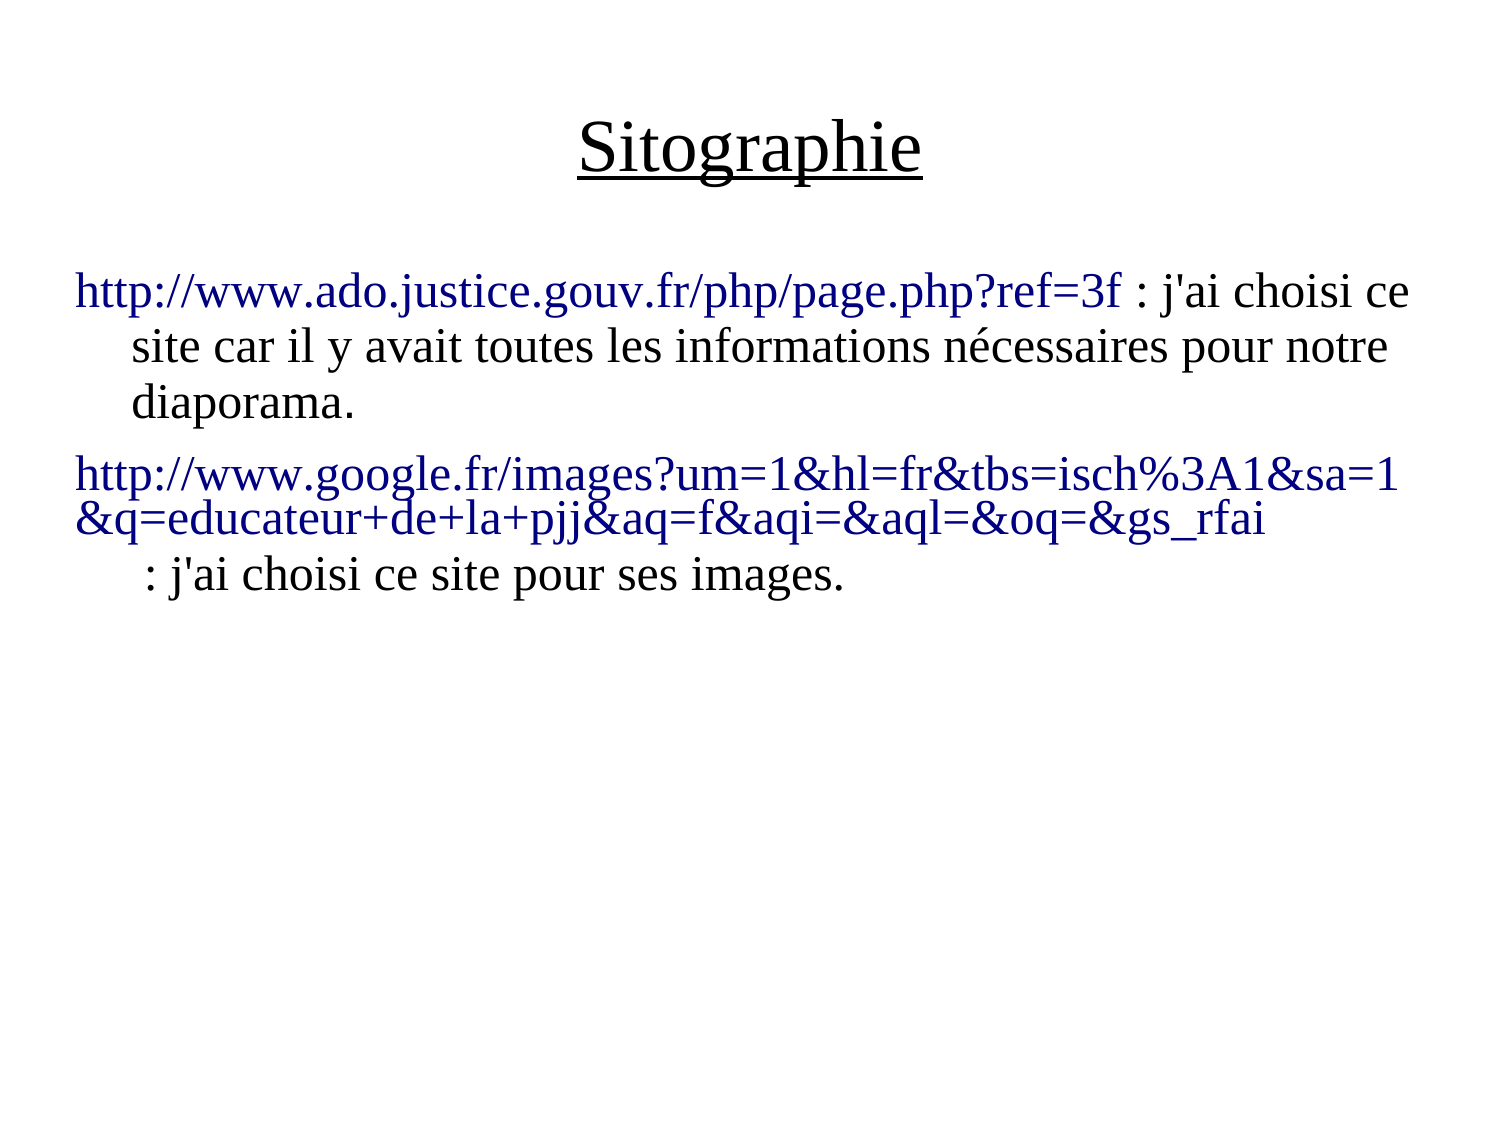

# Sitographie
http://www.ado.justice.gouv.fr/php/page.php?ref=3f : j'ai choisi ce site car il y avait toutes les informations nécessaires pour notre diaporama.
http://www.google.fr/images?um=1&hl=fr&tbs=isch%3A1&sa=1&q=educateur+de+la+pjj&aq=f&aqi=&aql=&oq=&gs_rfai : j'ai choisi ce site pour ses images.